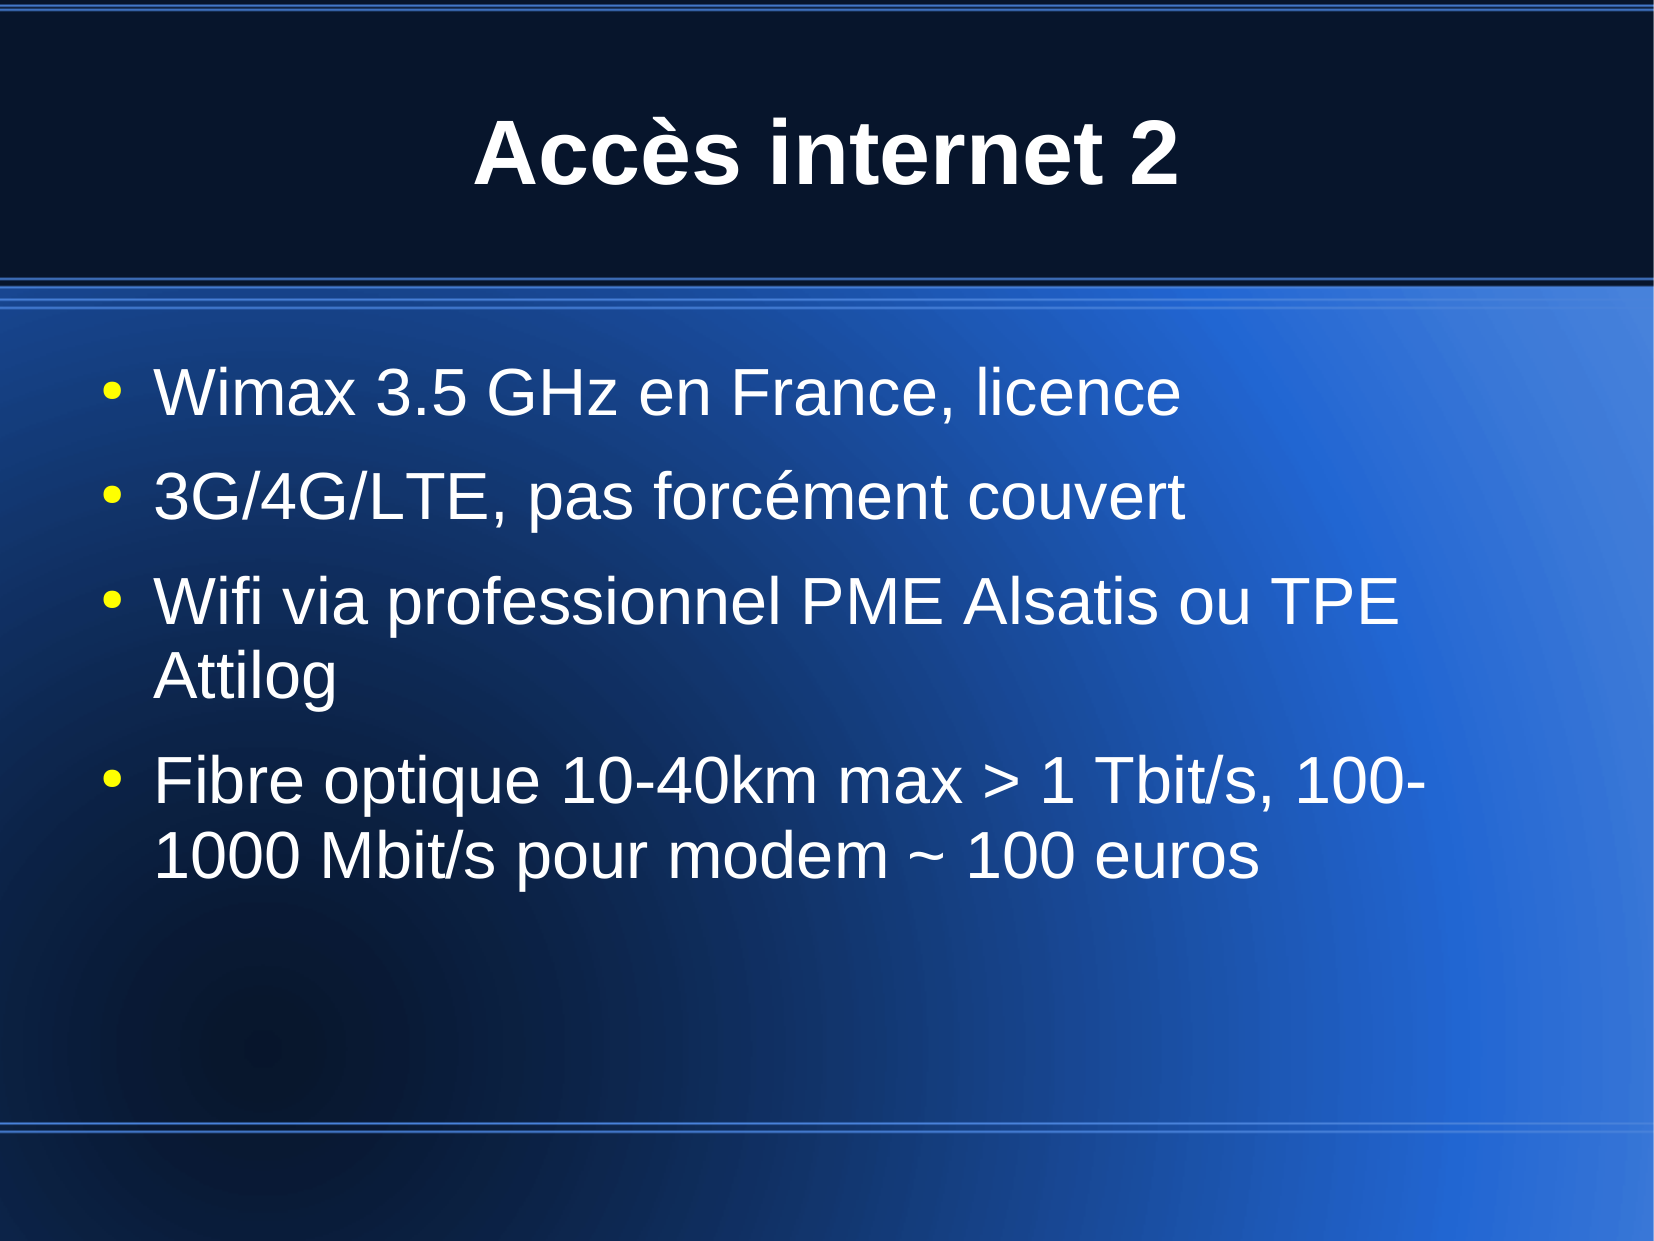

# Accès internet 2
Wimax 3.5 GHz en France, licence
3G/4G/LTE, pas forcément couvert
Wifi via professionnel PME Alsatis ou TPE Attilog
Fibre optique 10-40km max > 1 Tbit/s, 100-1000 Mbit/s pour modem ~ 100 euros